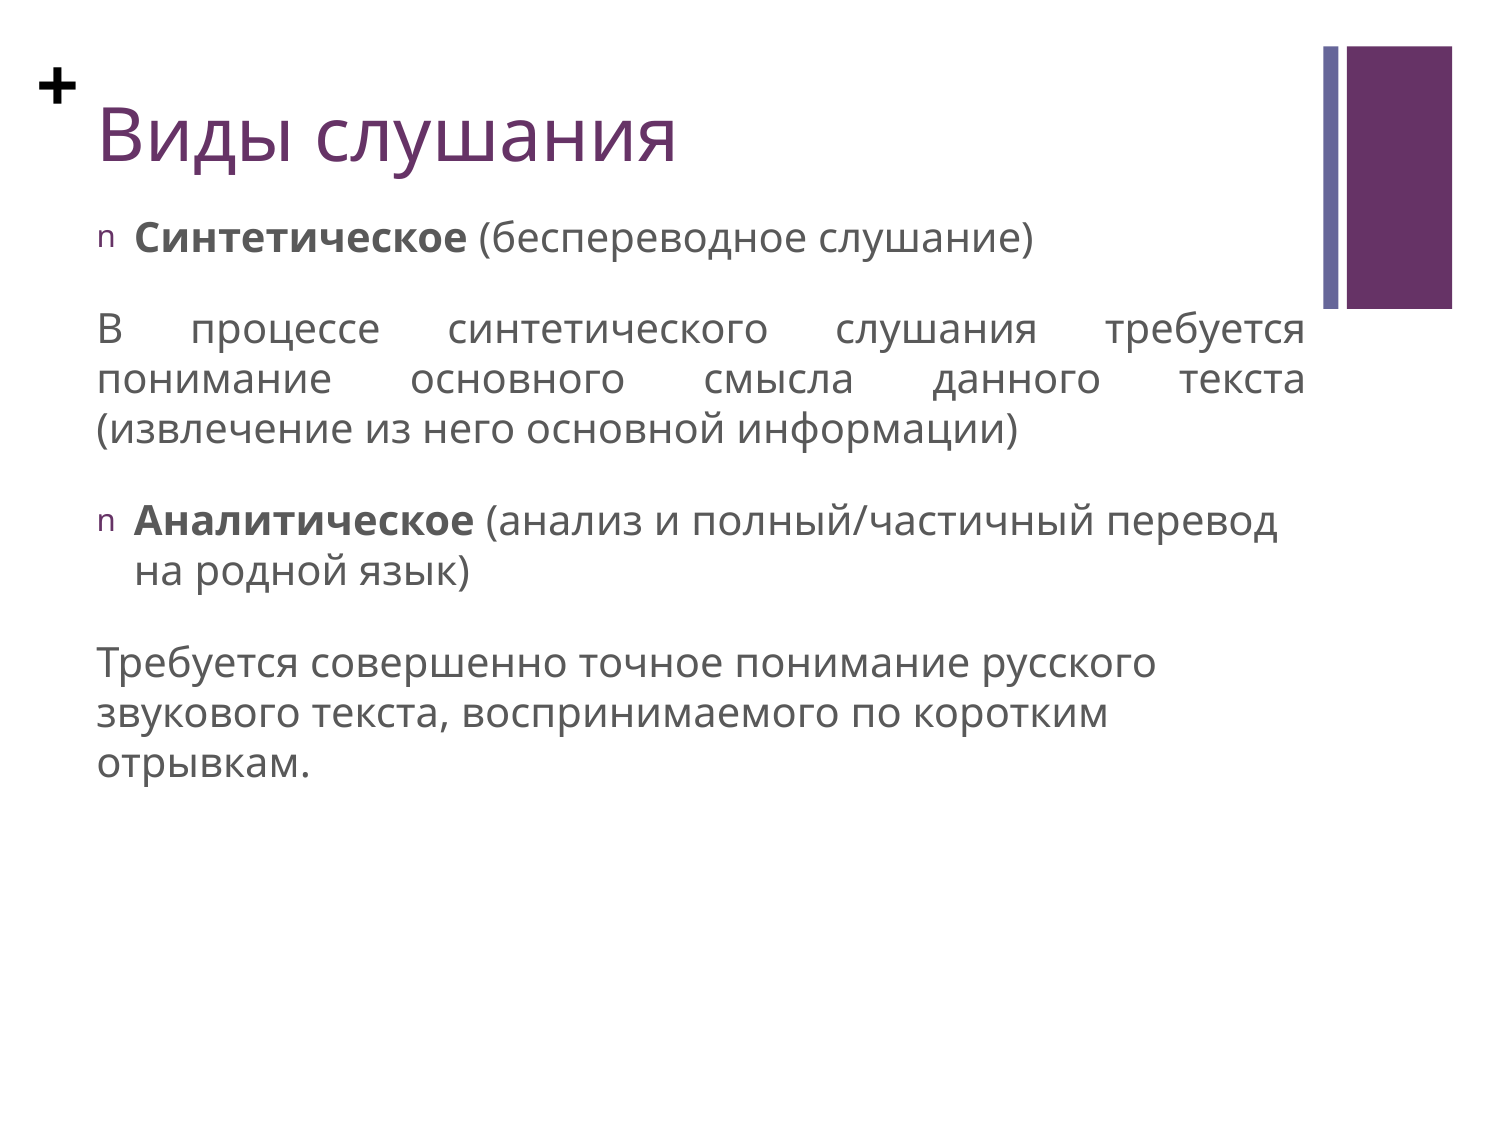

# Виды слушания
Синтетическое (беспереводное слушание)
В процессе синтетического слушания требуется понимание основного смысла данного текста (извлечение из него основной информации)
Аналитическое (анализ и полный/частичный перевод на родной язык)
Требуется совершенно точное понимание русского звукового текста, воспринимаемого по коротким отрывкам.